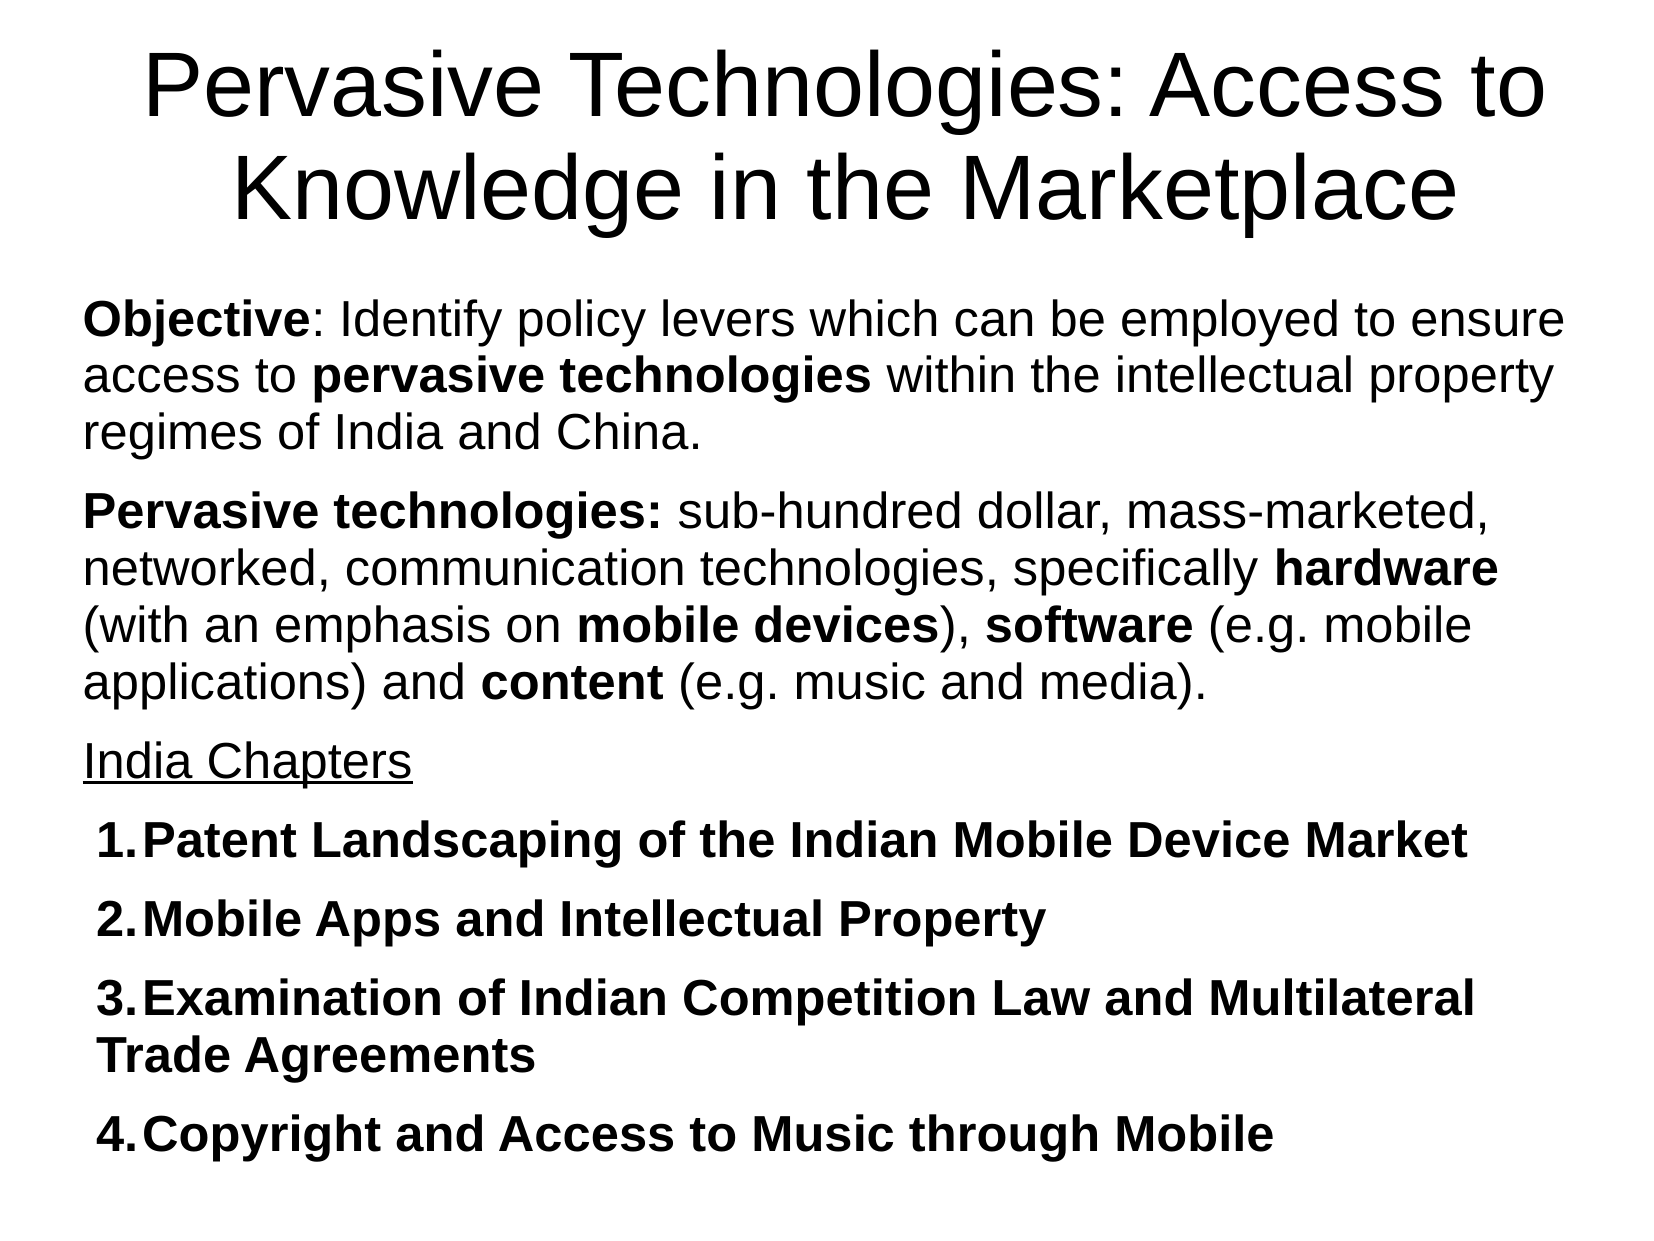

# Pervasive Technologies: Access to Knowledge in the Marketplace
Objective: Identify policy levers which can be employed to ensure access to pervasive technologies within the intellectual property regimes of India and China.
Pervasive technologies: sub-hundred dollar, mass-marketed, networked, communication technologies, specifically hardware (with an emphasis on mobile devices), software (e.g. mobile applications) and content (e.g. music and media).
India Chapters
 Patent Landscaping of the Indian Mobile Device Market
 Mobile Apps and Intellectual Property
 Examination of Indian Competition Law and Multilateral Trade Agreements
 Copyright and Access to Music through Mobile